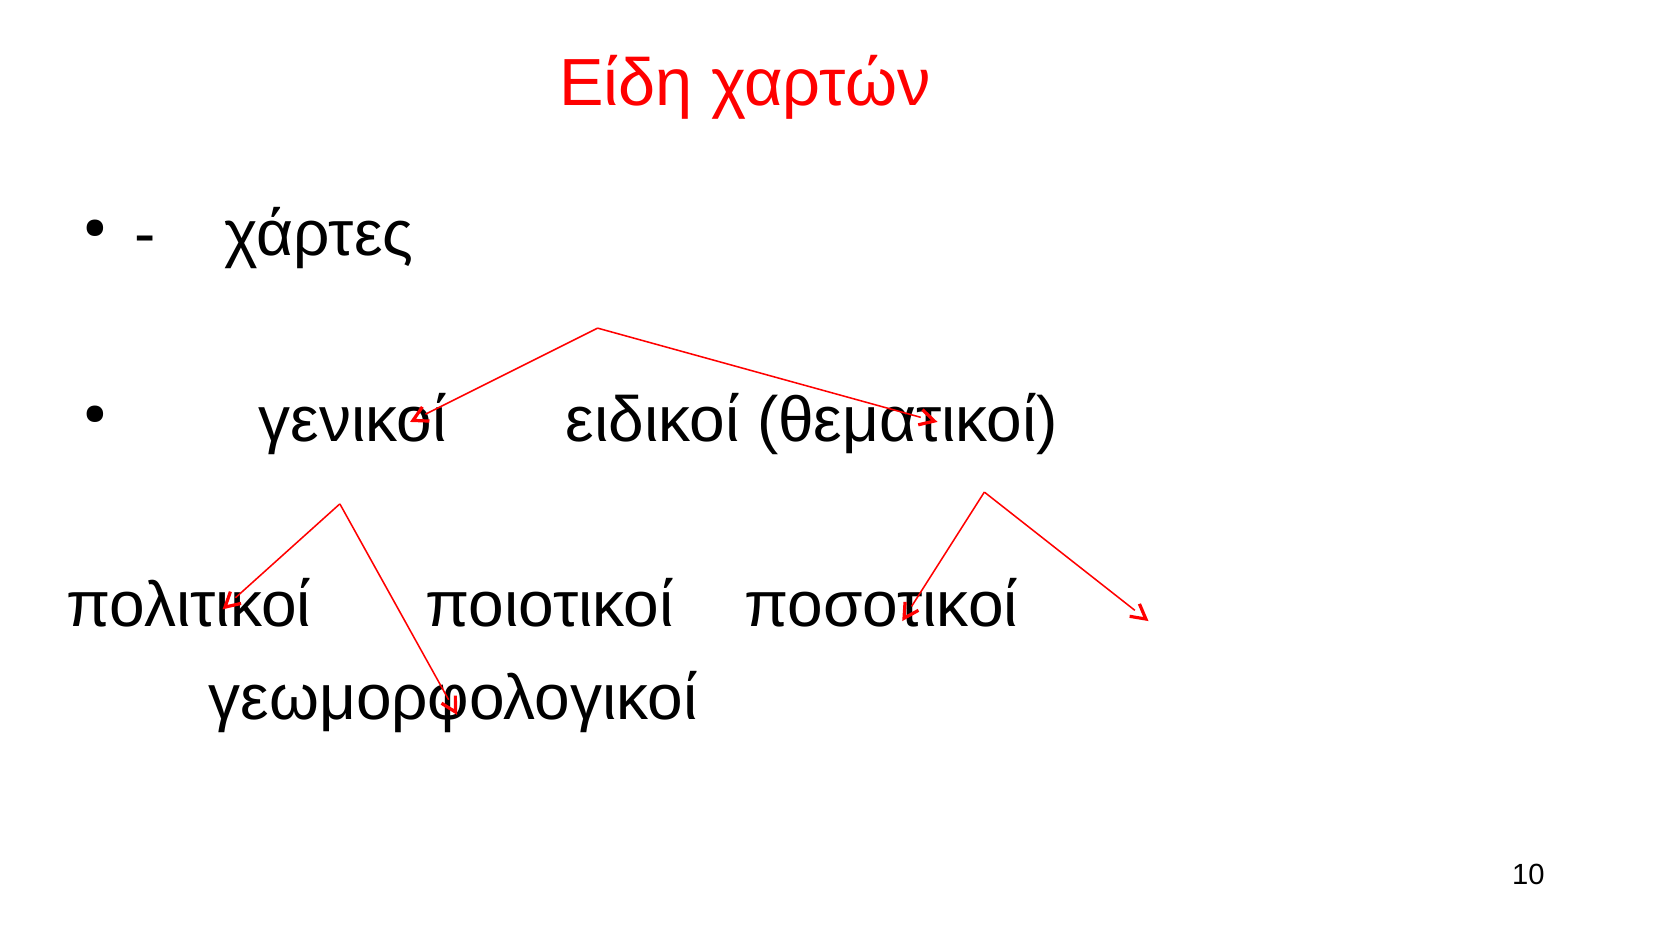

# Είδη χαρτών
-			χάρτες
 γενικοί			 ειδικοί (θεματικοί)
πολιτικοί 			 ποιοτικοί ποσοτικοί
 γεωμορφολογικοί